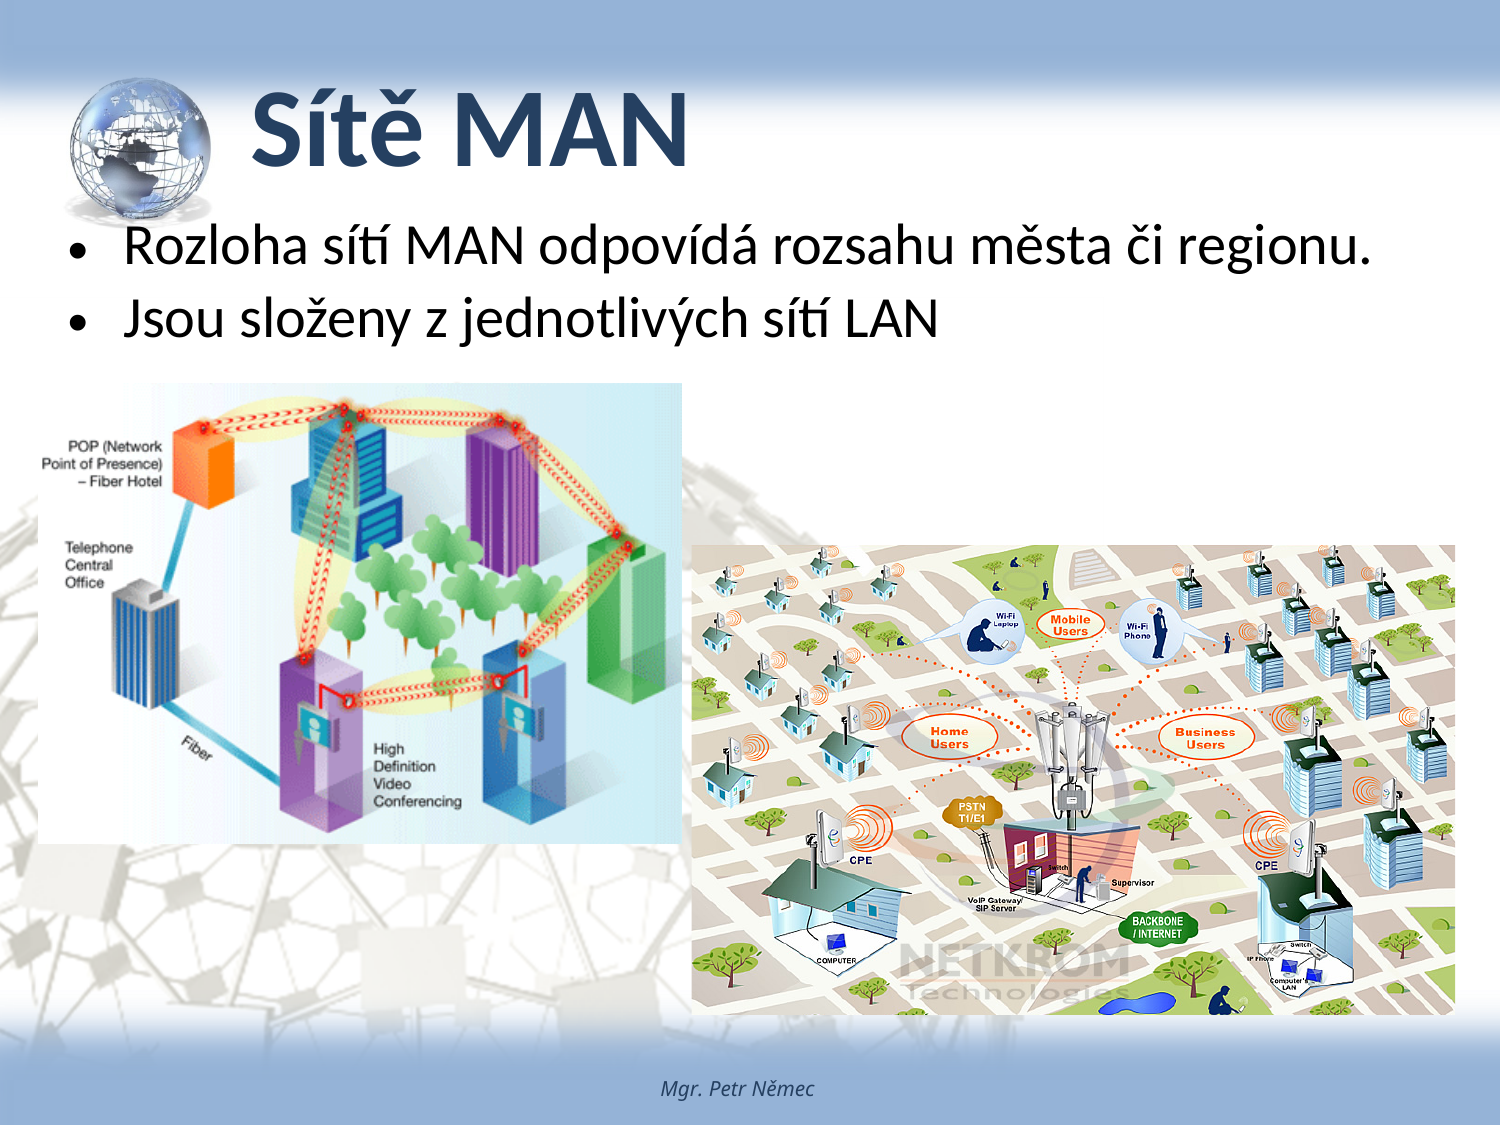

# Sítě MAN
Rozloha sítí MAN odpovídá rozsahu města či regionu.
Jsou složeny z jednotlivých sítí LAN